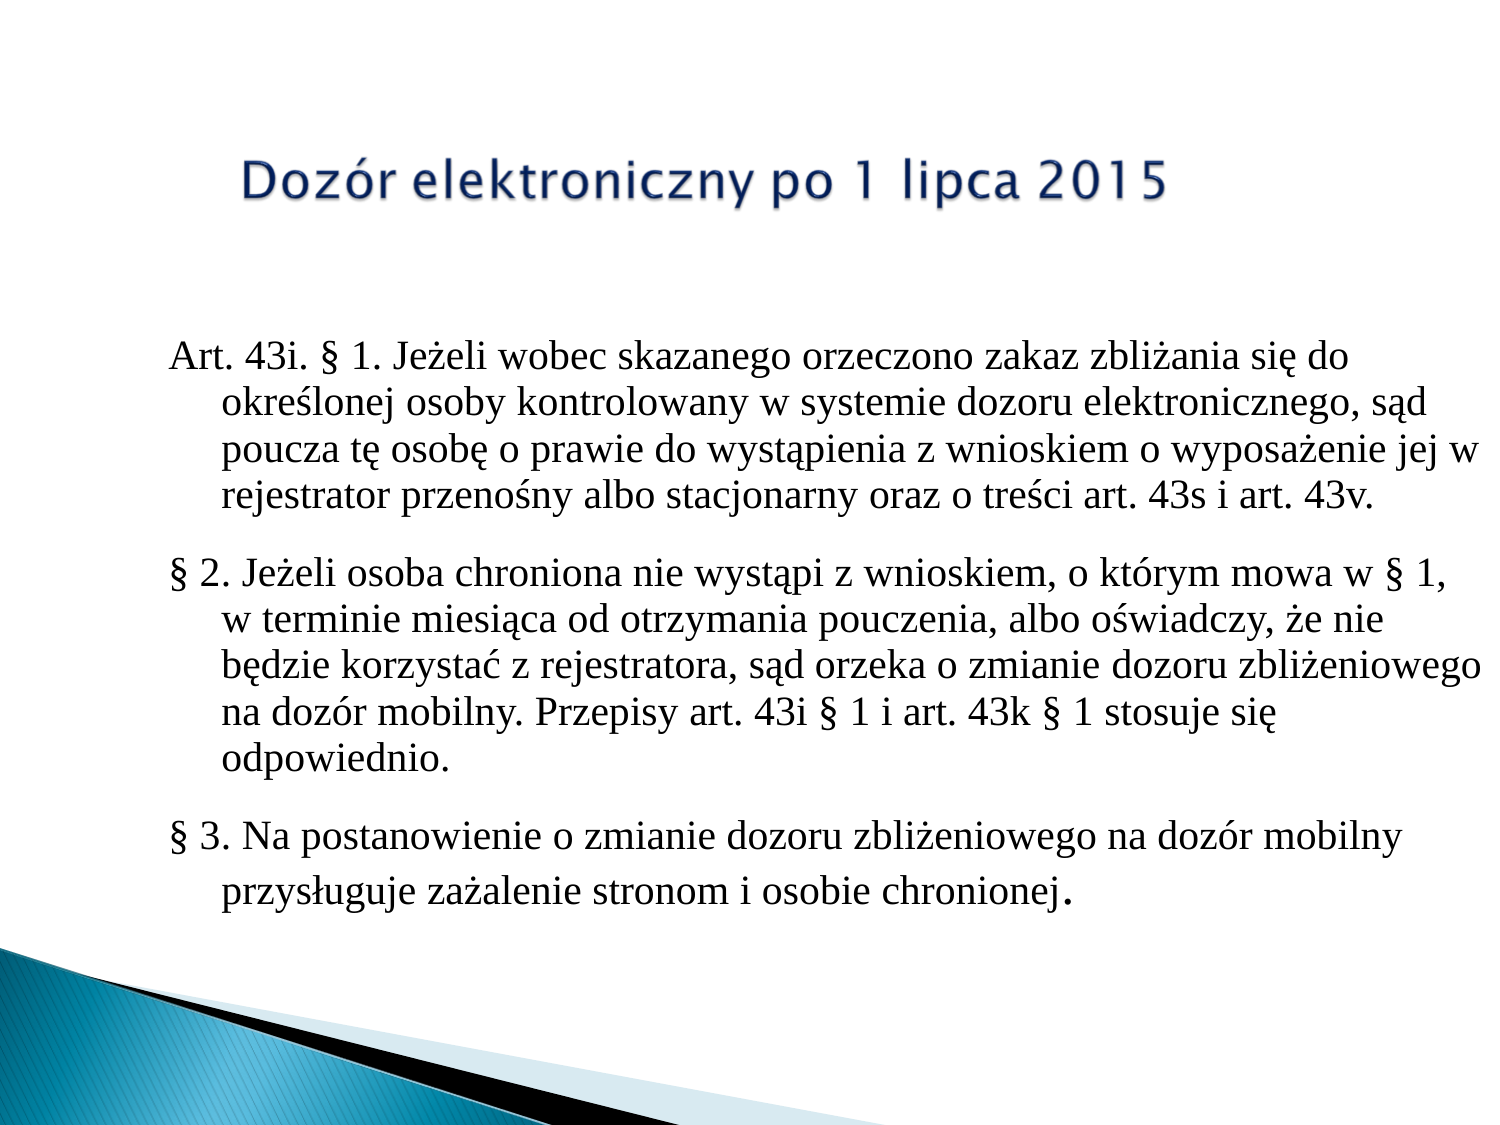

# Art. 43i. § 1. Jeżeli wobec skazanego orzeczono zakaz zbliżania się do określonej osoby kontrolowany w systemie dozoru elektronicznego, sąd poucza tę osobę o prawie do wystąpienia z wnioskiem o wyposażenie jej w rejestrator przenośny albo stacjonarny oraz o treści art. 43s i art. 43v.
§ 2. Jeżeli osoba chroniona nie wystąpi z wnioskiem, o którym mowa w § 1, w terminie miesiąca od otrzymania pouczenia, albo oświadczy, że nie będzie korzystać z rejestratora, sąd orzeka o zmianie dozoru zbliżeniowego na dozór mobilny. Przepisy art. 43i § 1 i art. 43k § 1 stosuje się odpowiednio.
§ 3. Na postanowienie o zmianie dozoru zbliżeniowego na dozór mobilny przysługuje zażalenie stronom i osobie chronionej.